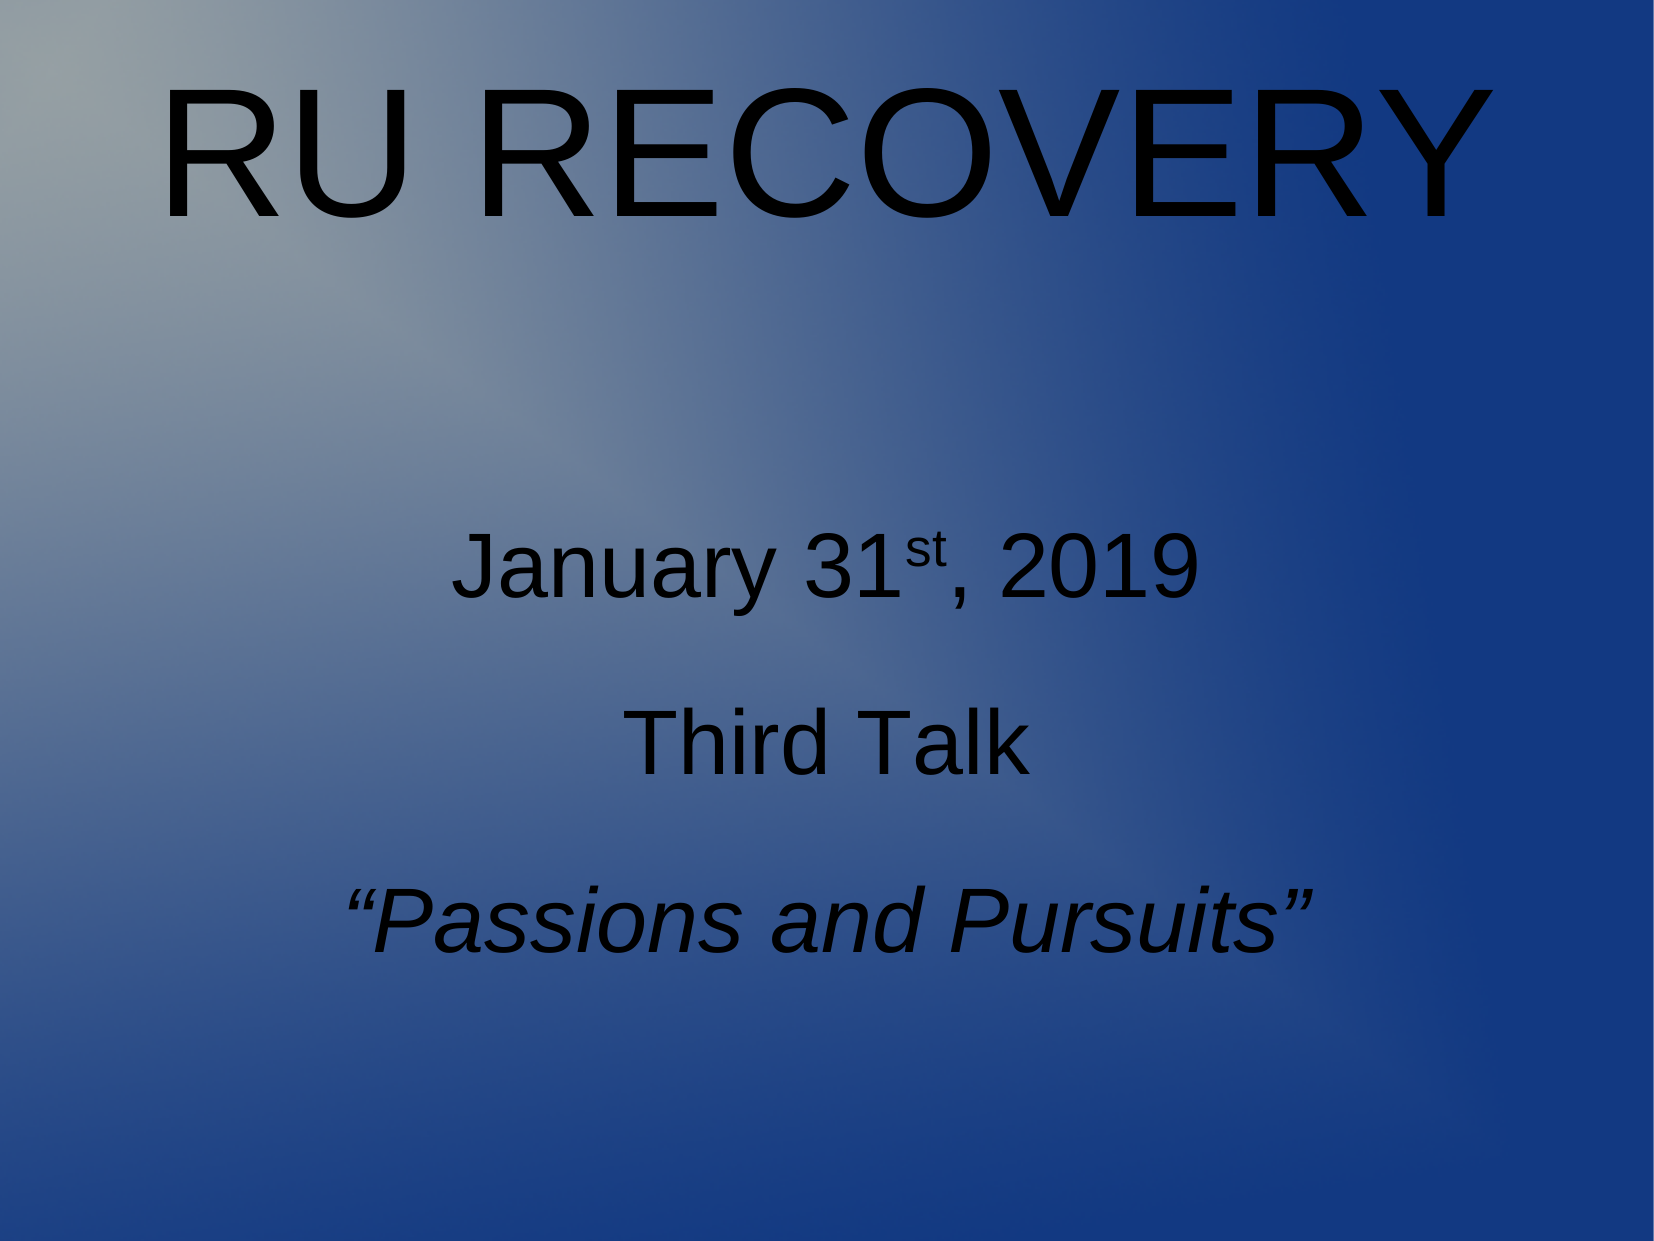

# RU RECOVERY
January 31st, 2019
Third Talk
“Passions and Pursuits”